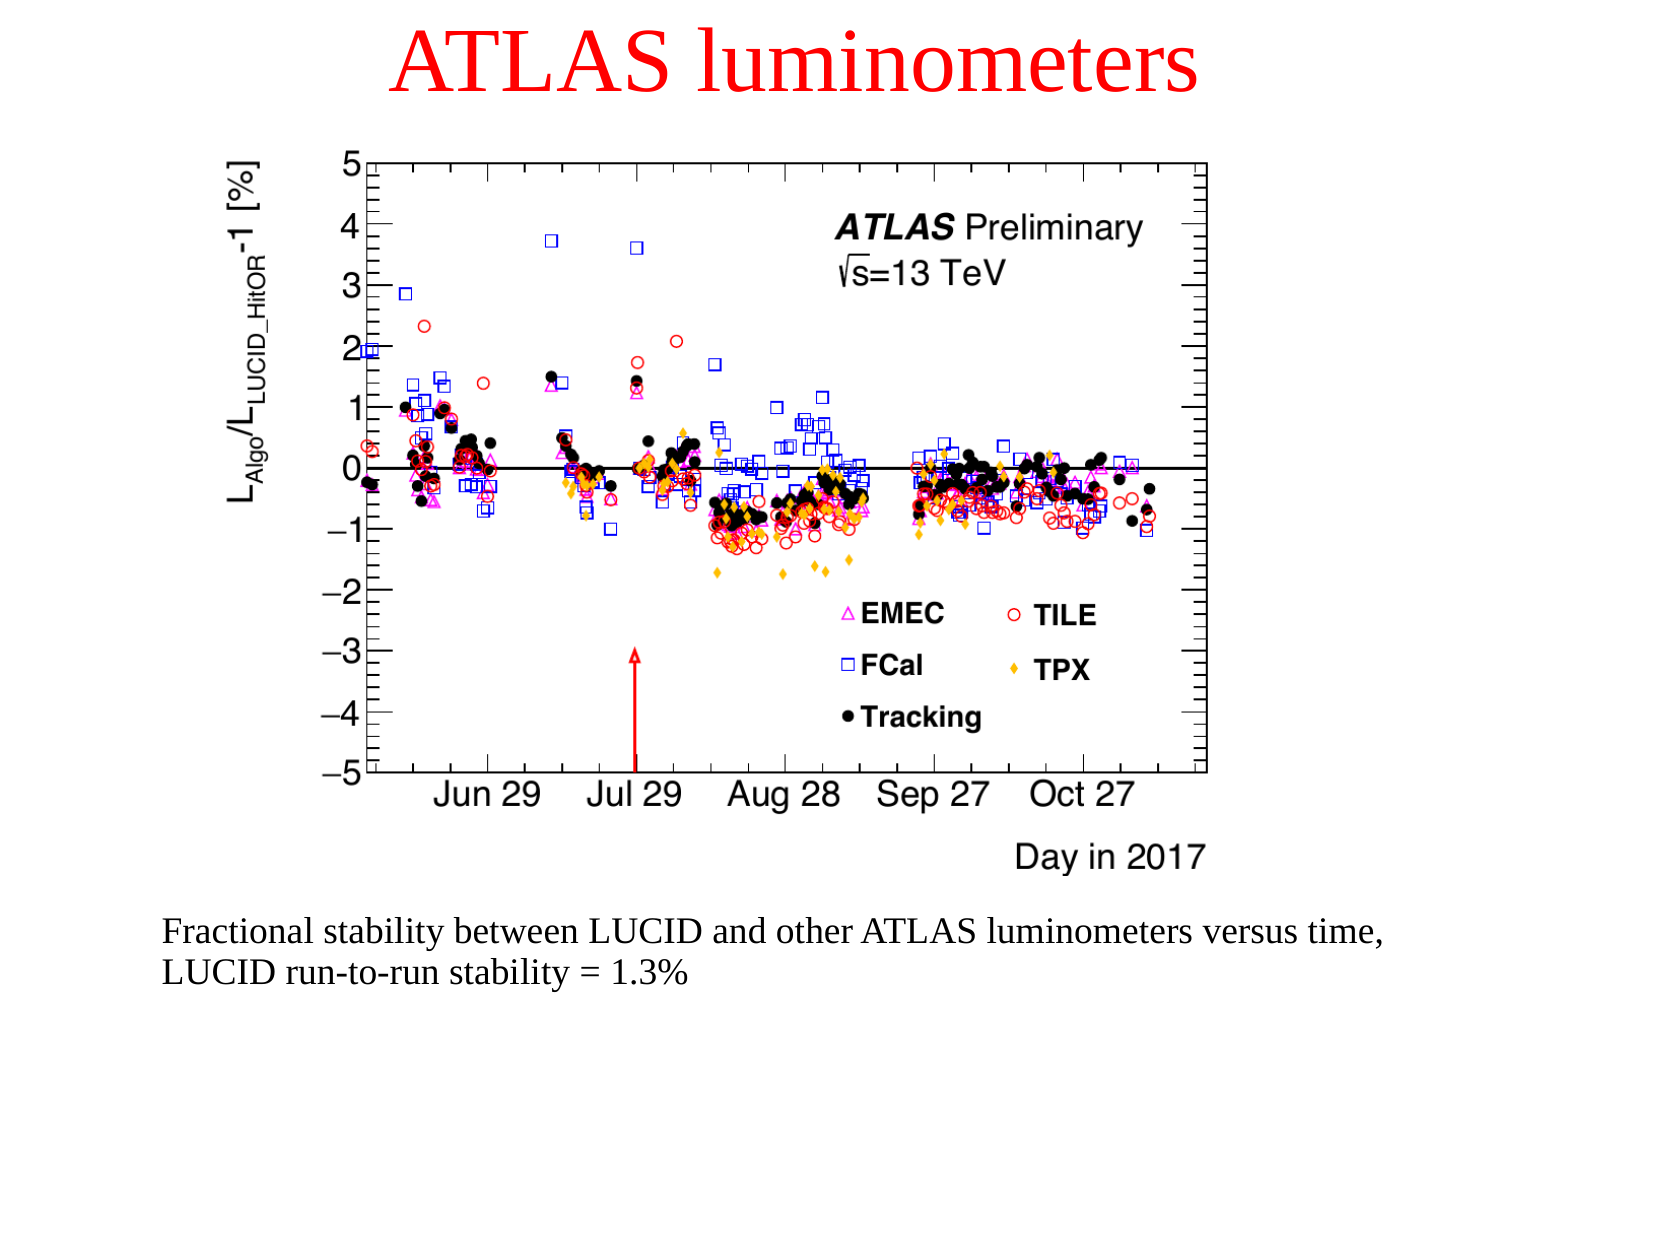

ATLAS luminometers
Fractional stability between LUCID and other ATLAS luminometers versus time,
LUCID run-to-run stability = 1.3%